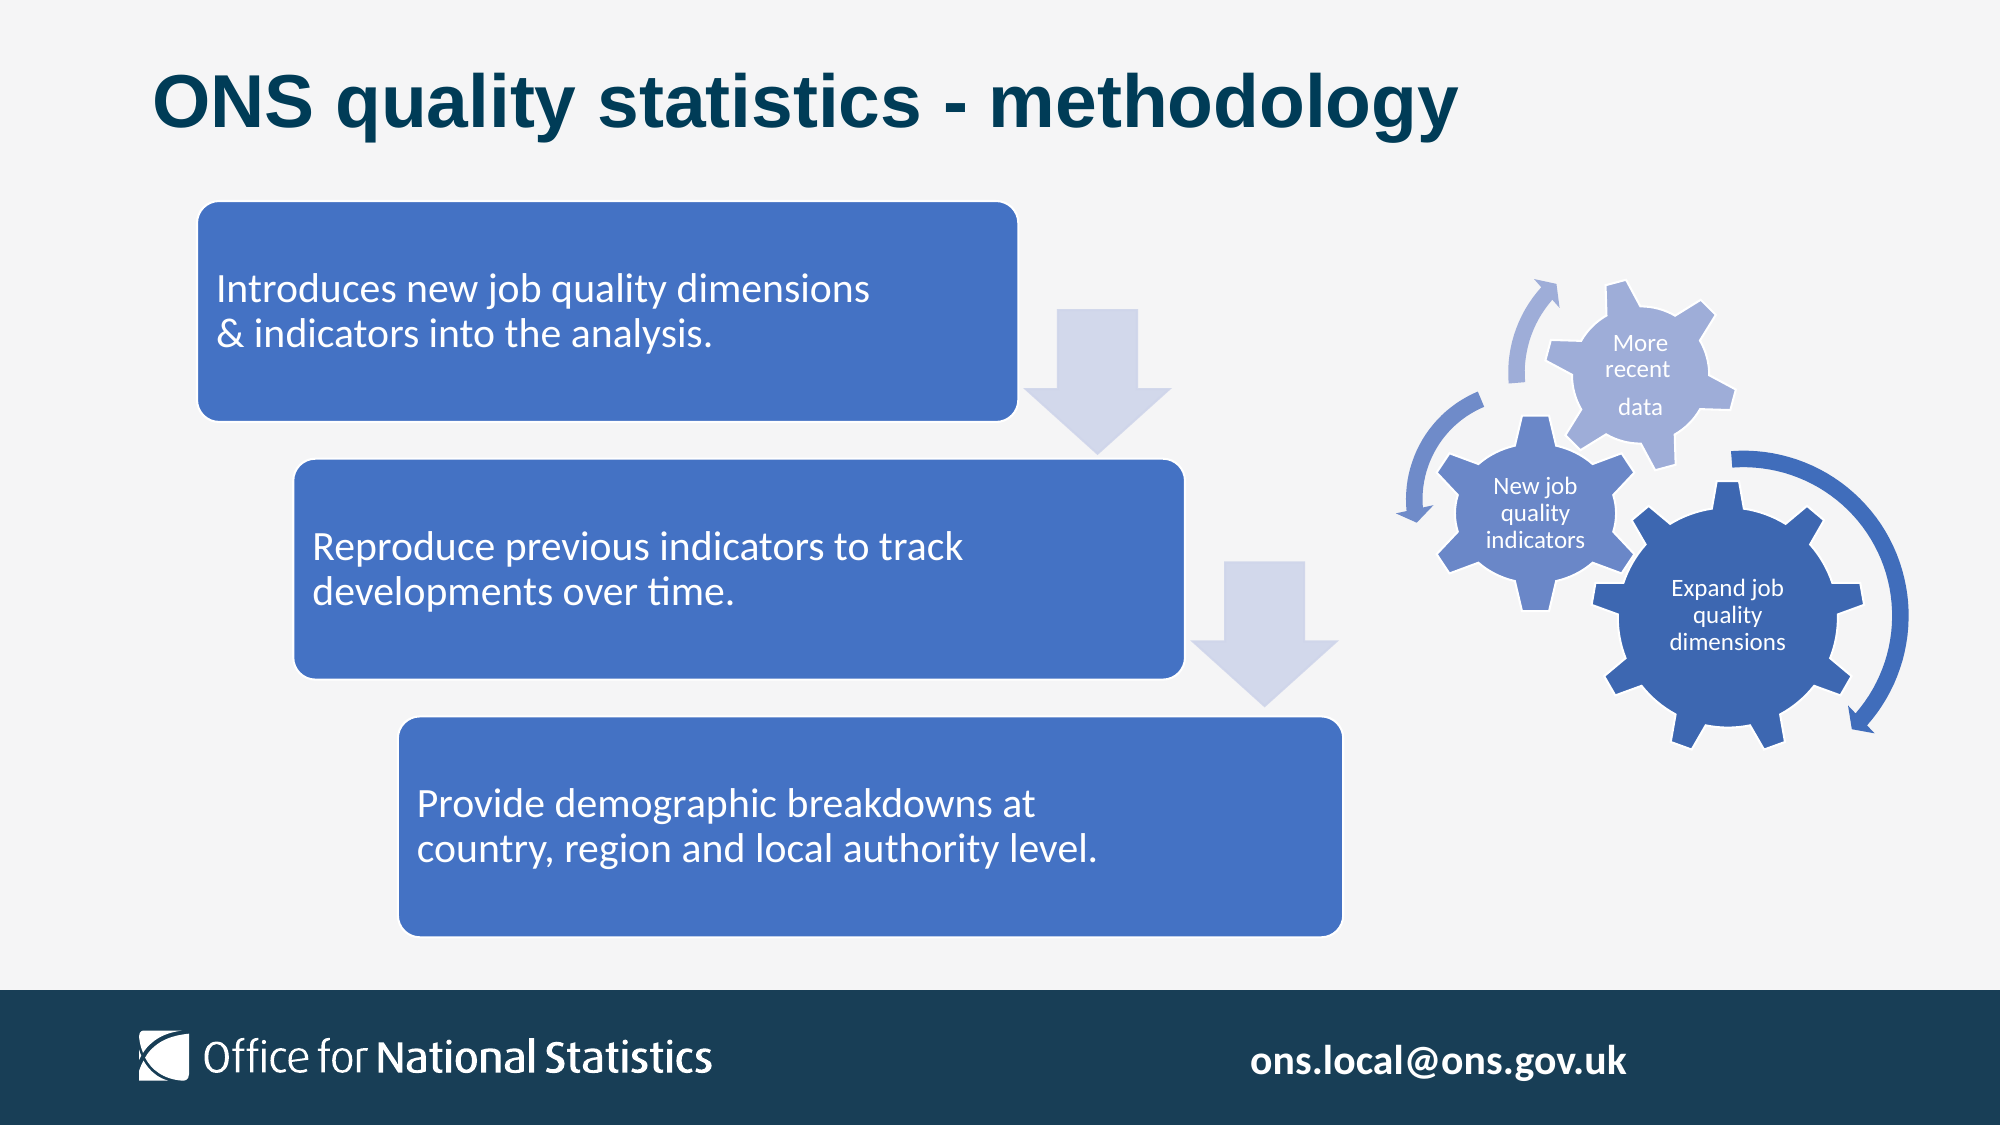

# ONS quality statistics - methodology
Introduces new job quality dimensions & indicators into the analysis.
Reproduce previous indicators to track developments over time.
Provide demographic breakdowns at country, region and local authority level.
More recent
data
New job quality indicators
Expand job quality dimensions
ons.local@ons.gov.uk